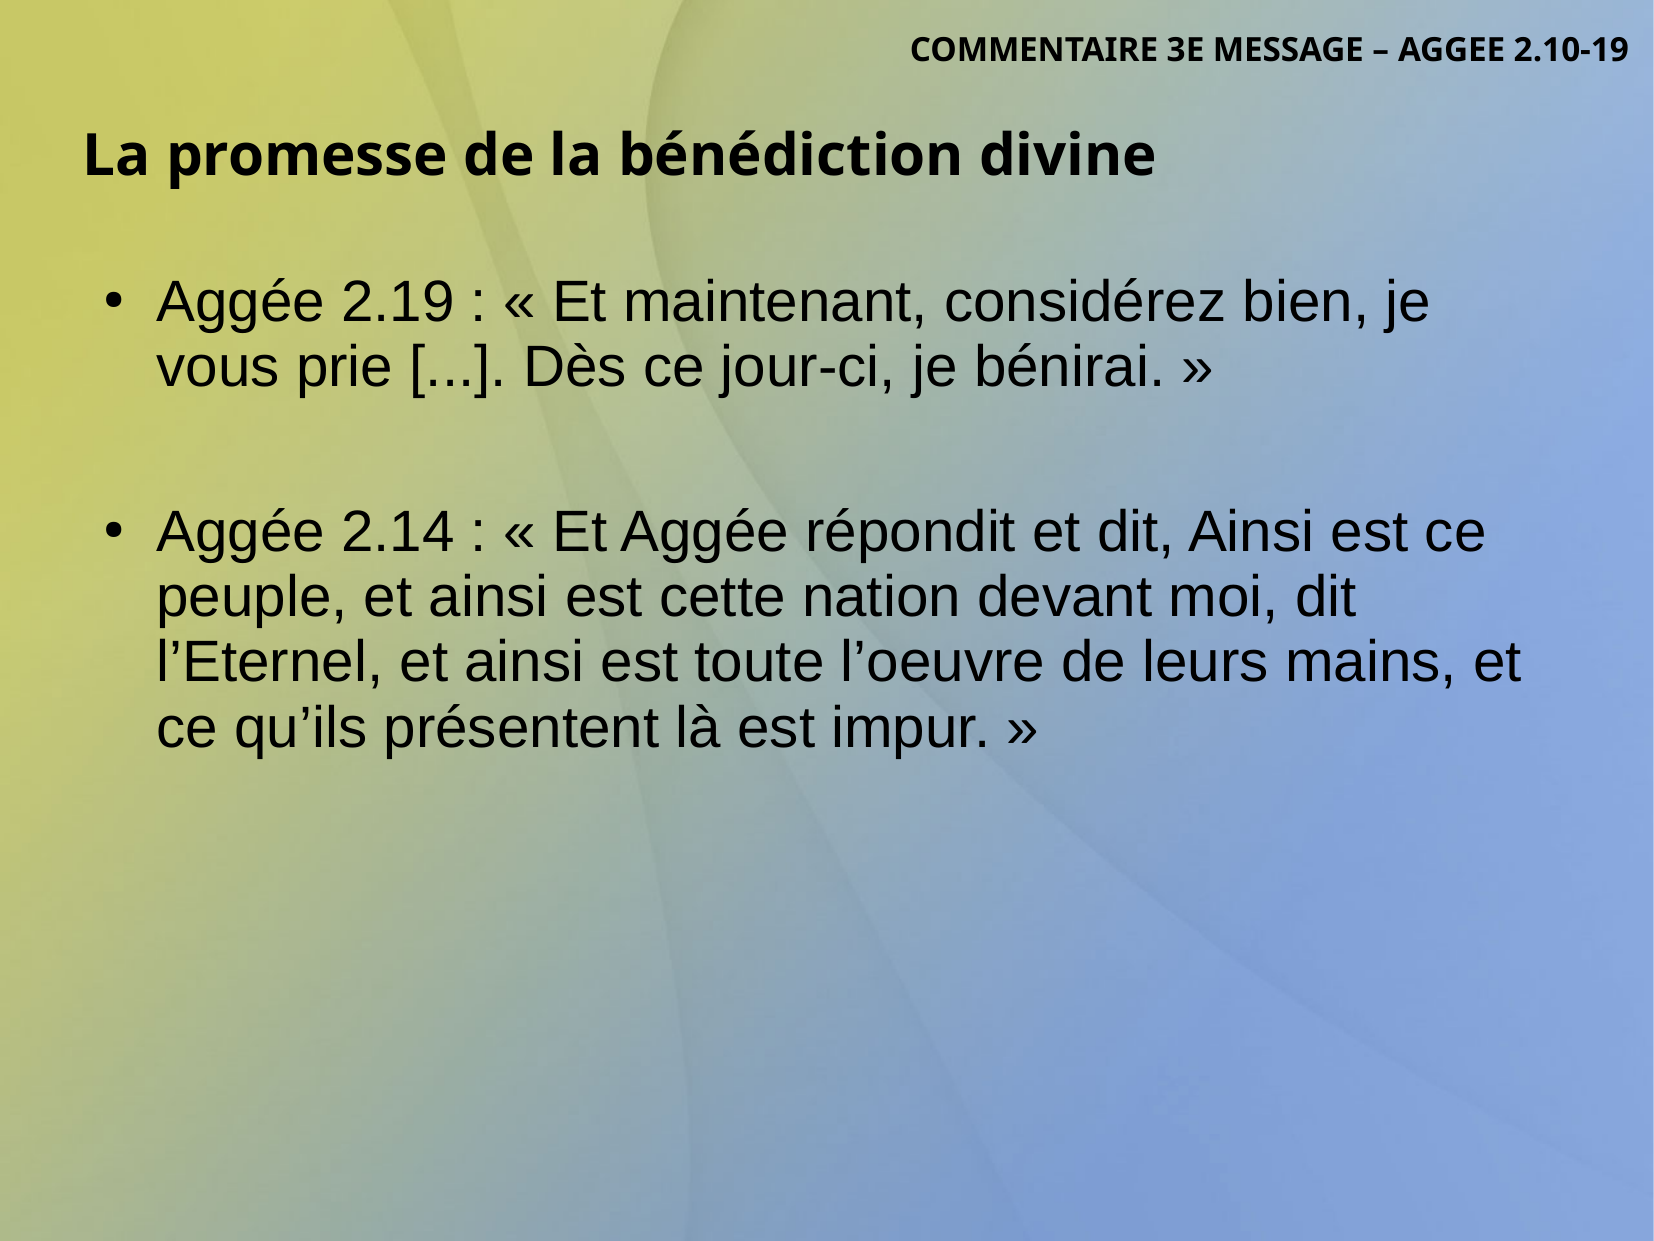

COMMENTAIRE 3E MESSAGE – AGGEE 2.10-19
# La promesse de la bénédiction divine
Aggée 2.19 : « Et maintenant, considérez bien, je vous prie [...]. Dès ce jour-ci, je bénirai. »
Aggée 2.14 : « Et Aggée répondit et dit, Ainsi est ce peuple, et ainsi est cette nation devant moi, dit l’Eternel, et ainsi est toute l’oeuvre de leurs mains, et ce qu’ils présentent là est impur. »